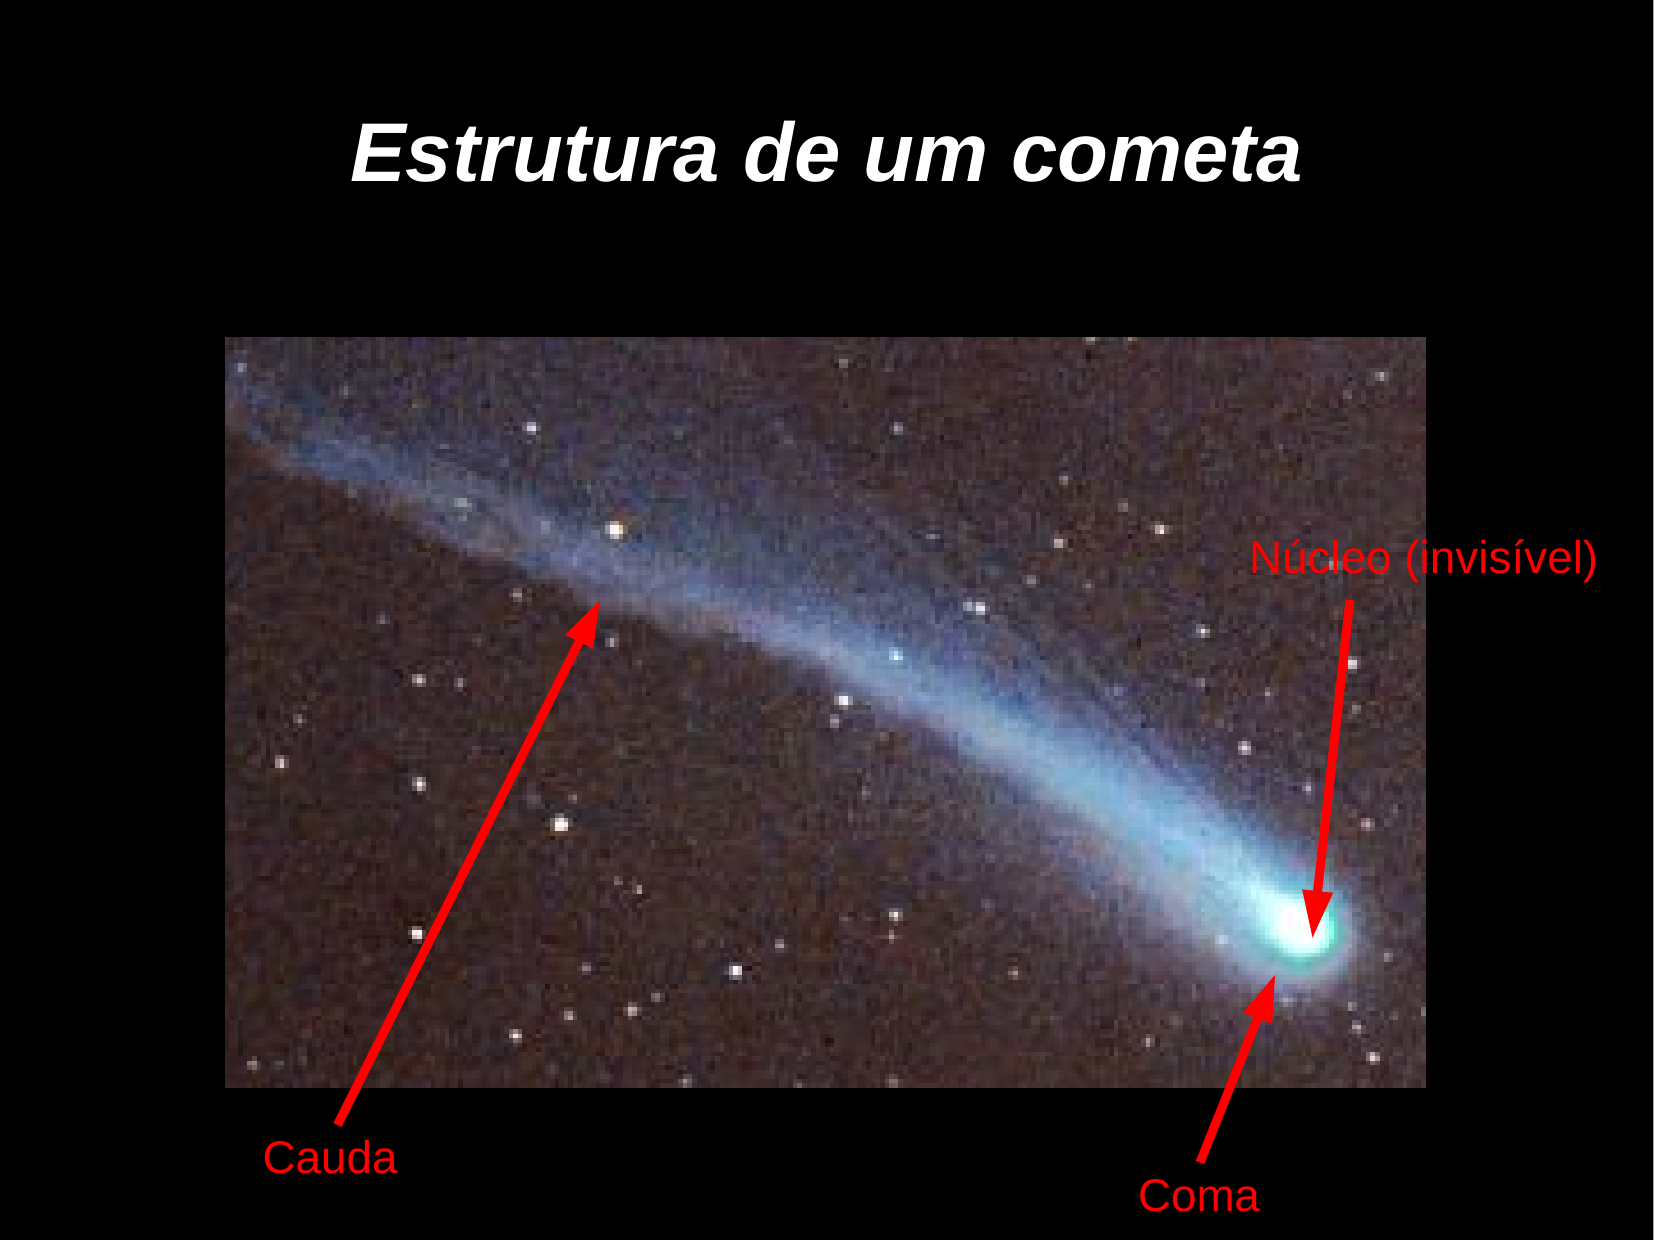

# Estrutura de um cometa
Núcleo (invisível)
Cauda
Coma